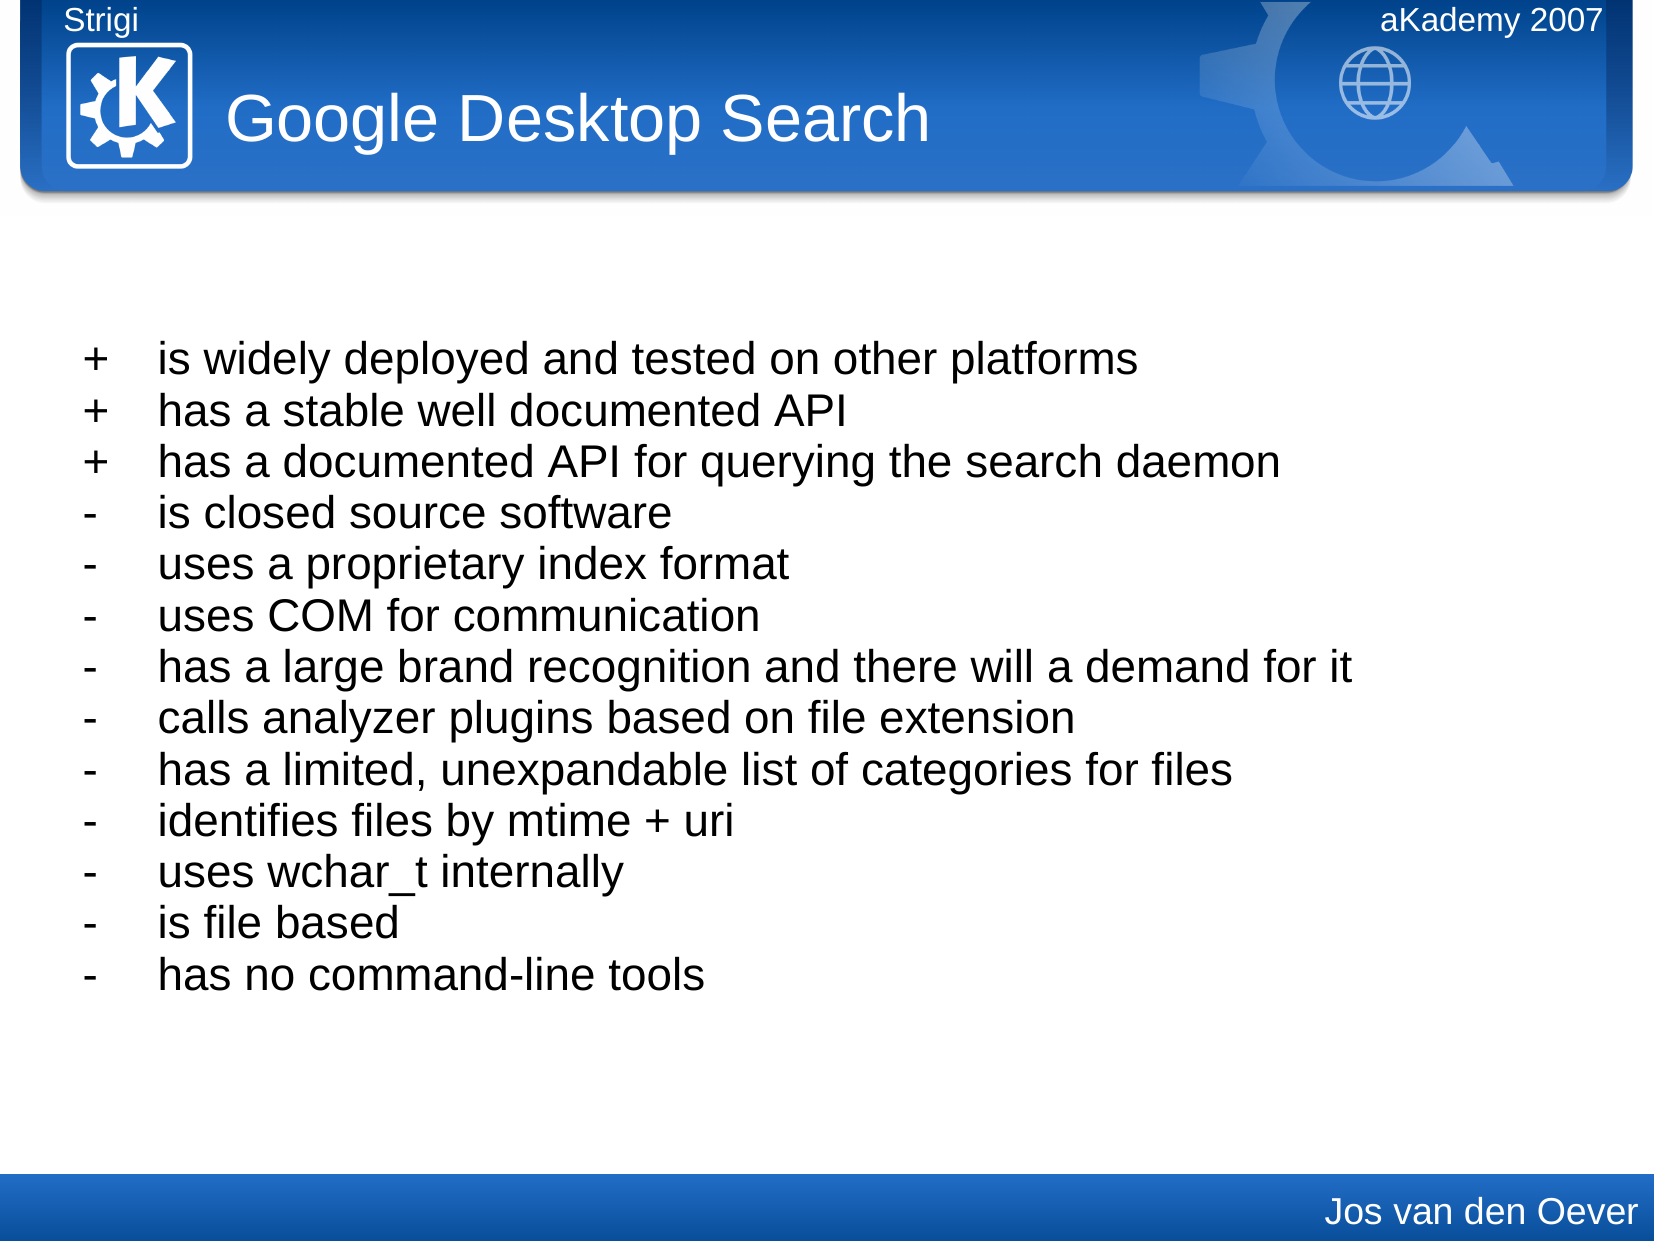

# Google Desktop Search
+	is widely deployed and tested on other platforms
+	has a stable well documented API
+	has a documented API for querying the search daemon
-	is closed source software
-	uses a proprietary index format
-	uses COM for communication
-	has a large brand recognition and there will a demand for it
-	calls analyzer plugins based on file extension
-	has a limited, unexpandable list of categories for files
-	identifies files by mtime + uri
-	uses wchar_t internally
-	is file based
-	has no command-line tools